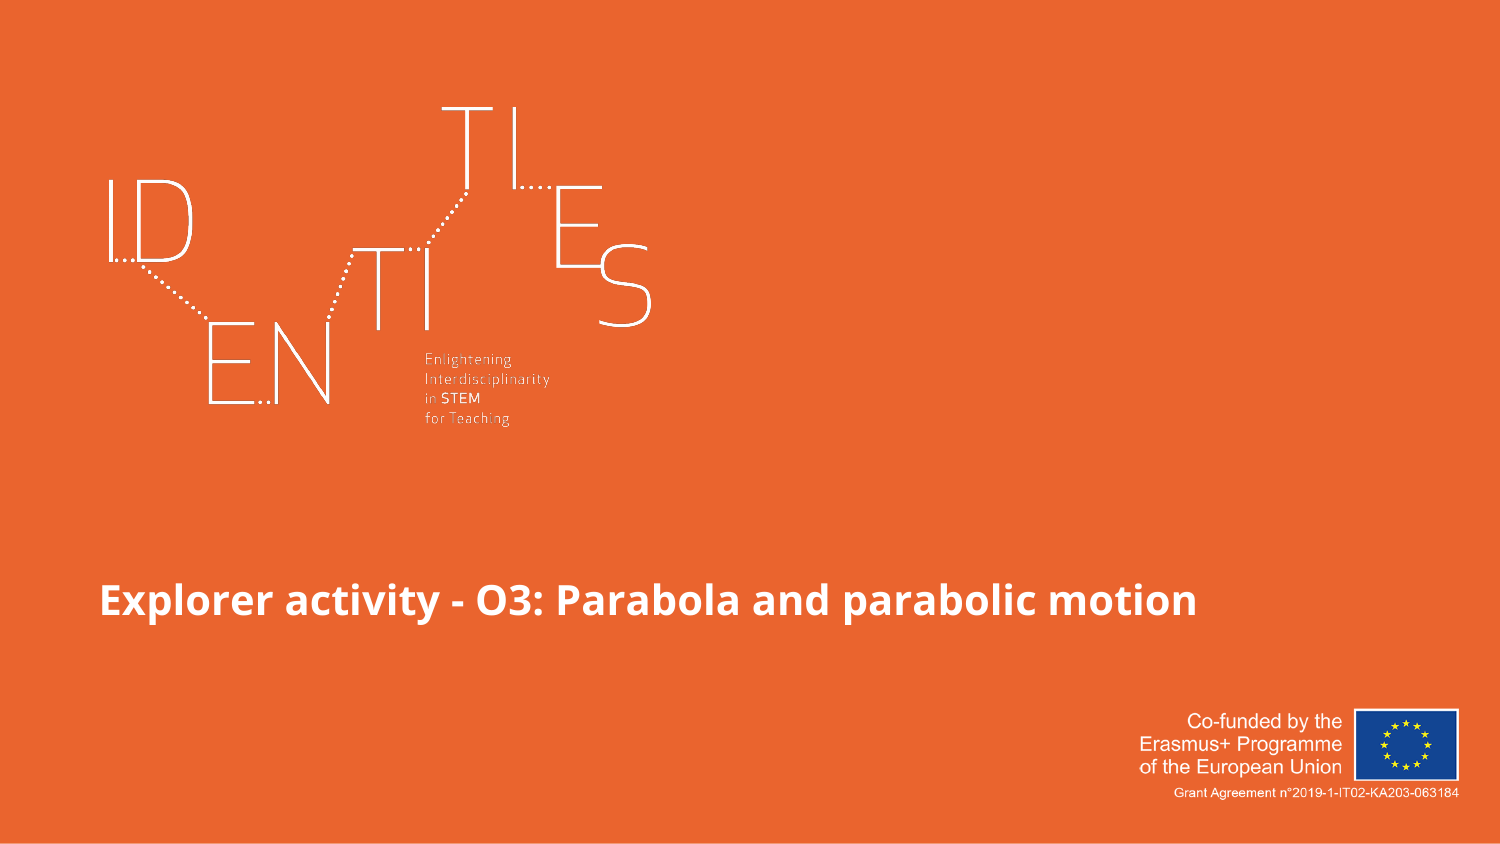

Explorer activity - O3: Parabola and parabolic motion